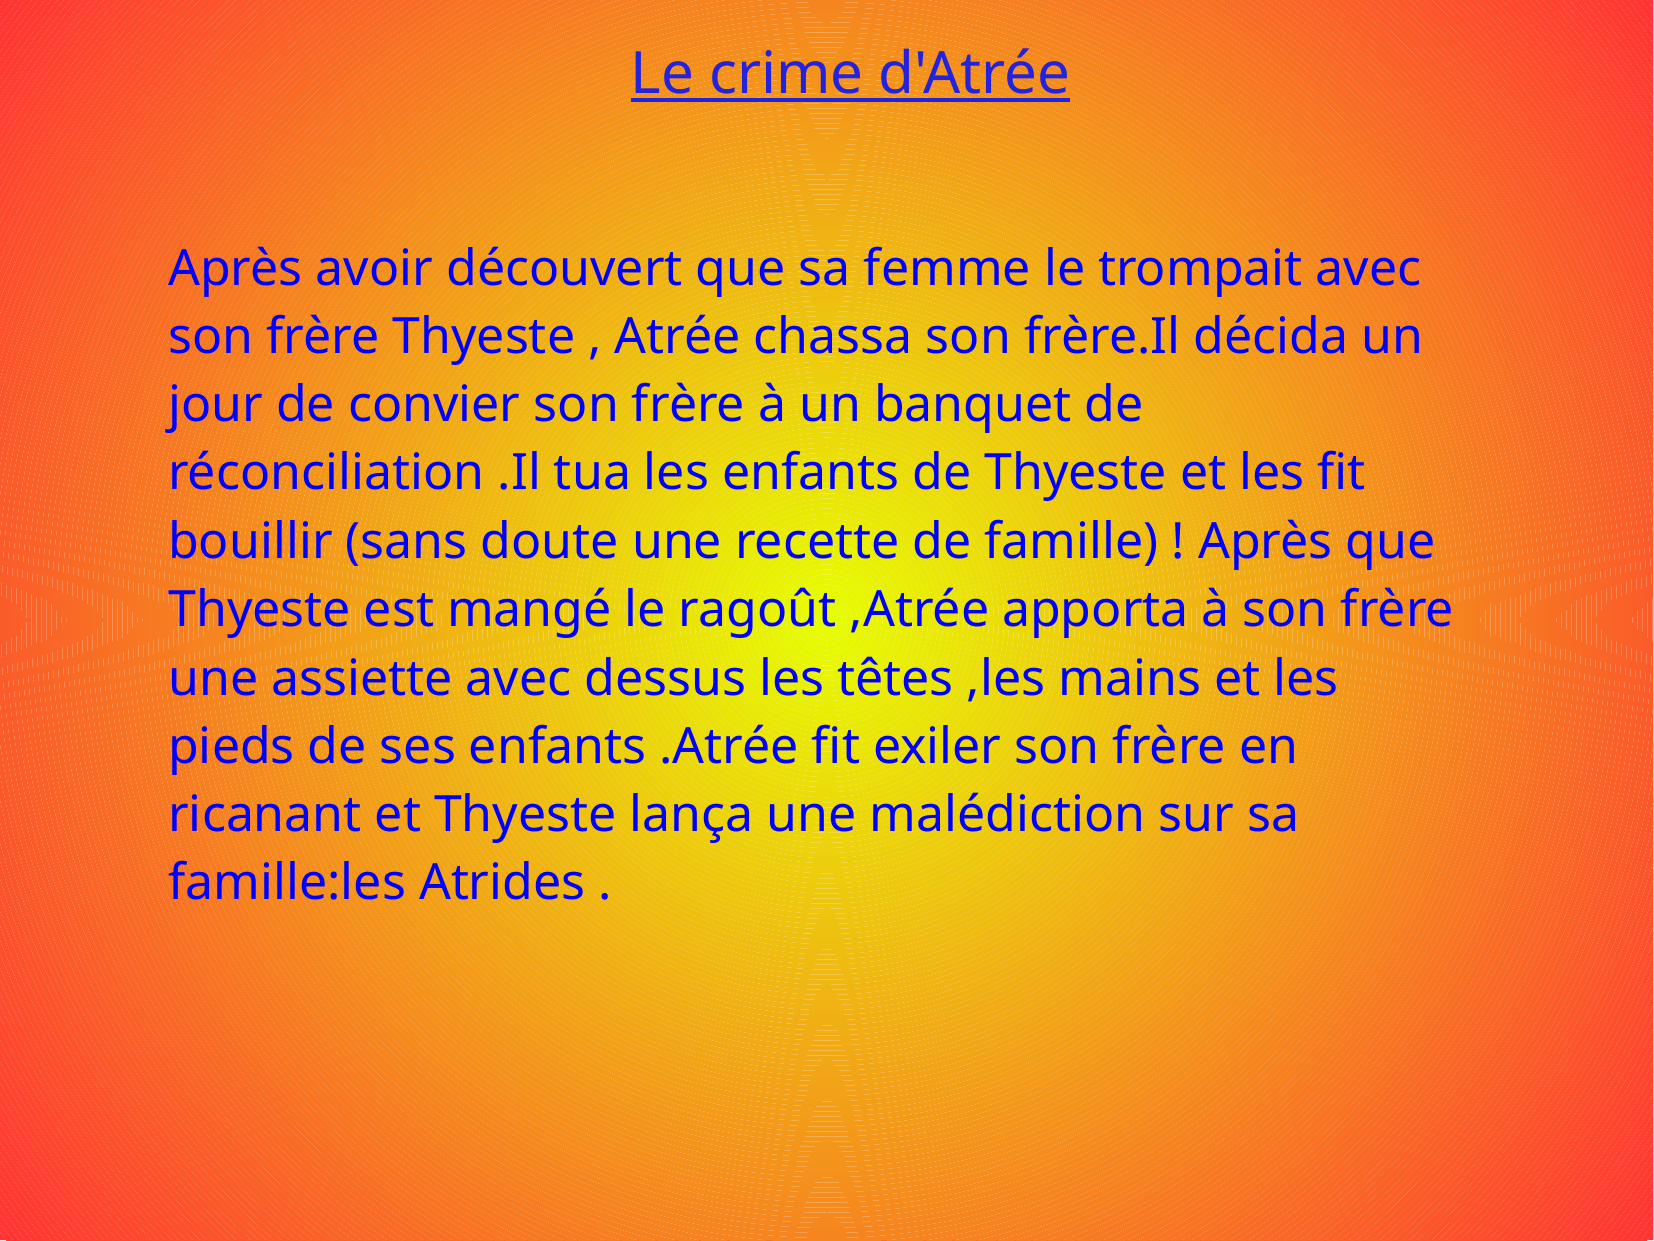

Le crime d'Atrée
Après avoir découvert que sa femme le trompait avec son frère Thyeste , Atrée chassa son frère.Il décida un jour de convier son frère à un banquet de réconciliation .Il tua les enfants de Thyeste et les fit bouillir (sans doute une recette de famille) ! Après que Thyeste est mangé le ragoût ,Atrée apporta à son frère une assiette avec dessus les têtes ,les mains et les pieds de ses enfants .Atrée fit exiler son frère en ricanant et Thyeste lança une malédiction sur sa famille:les Atrides .